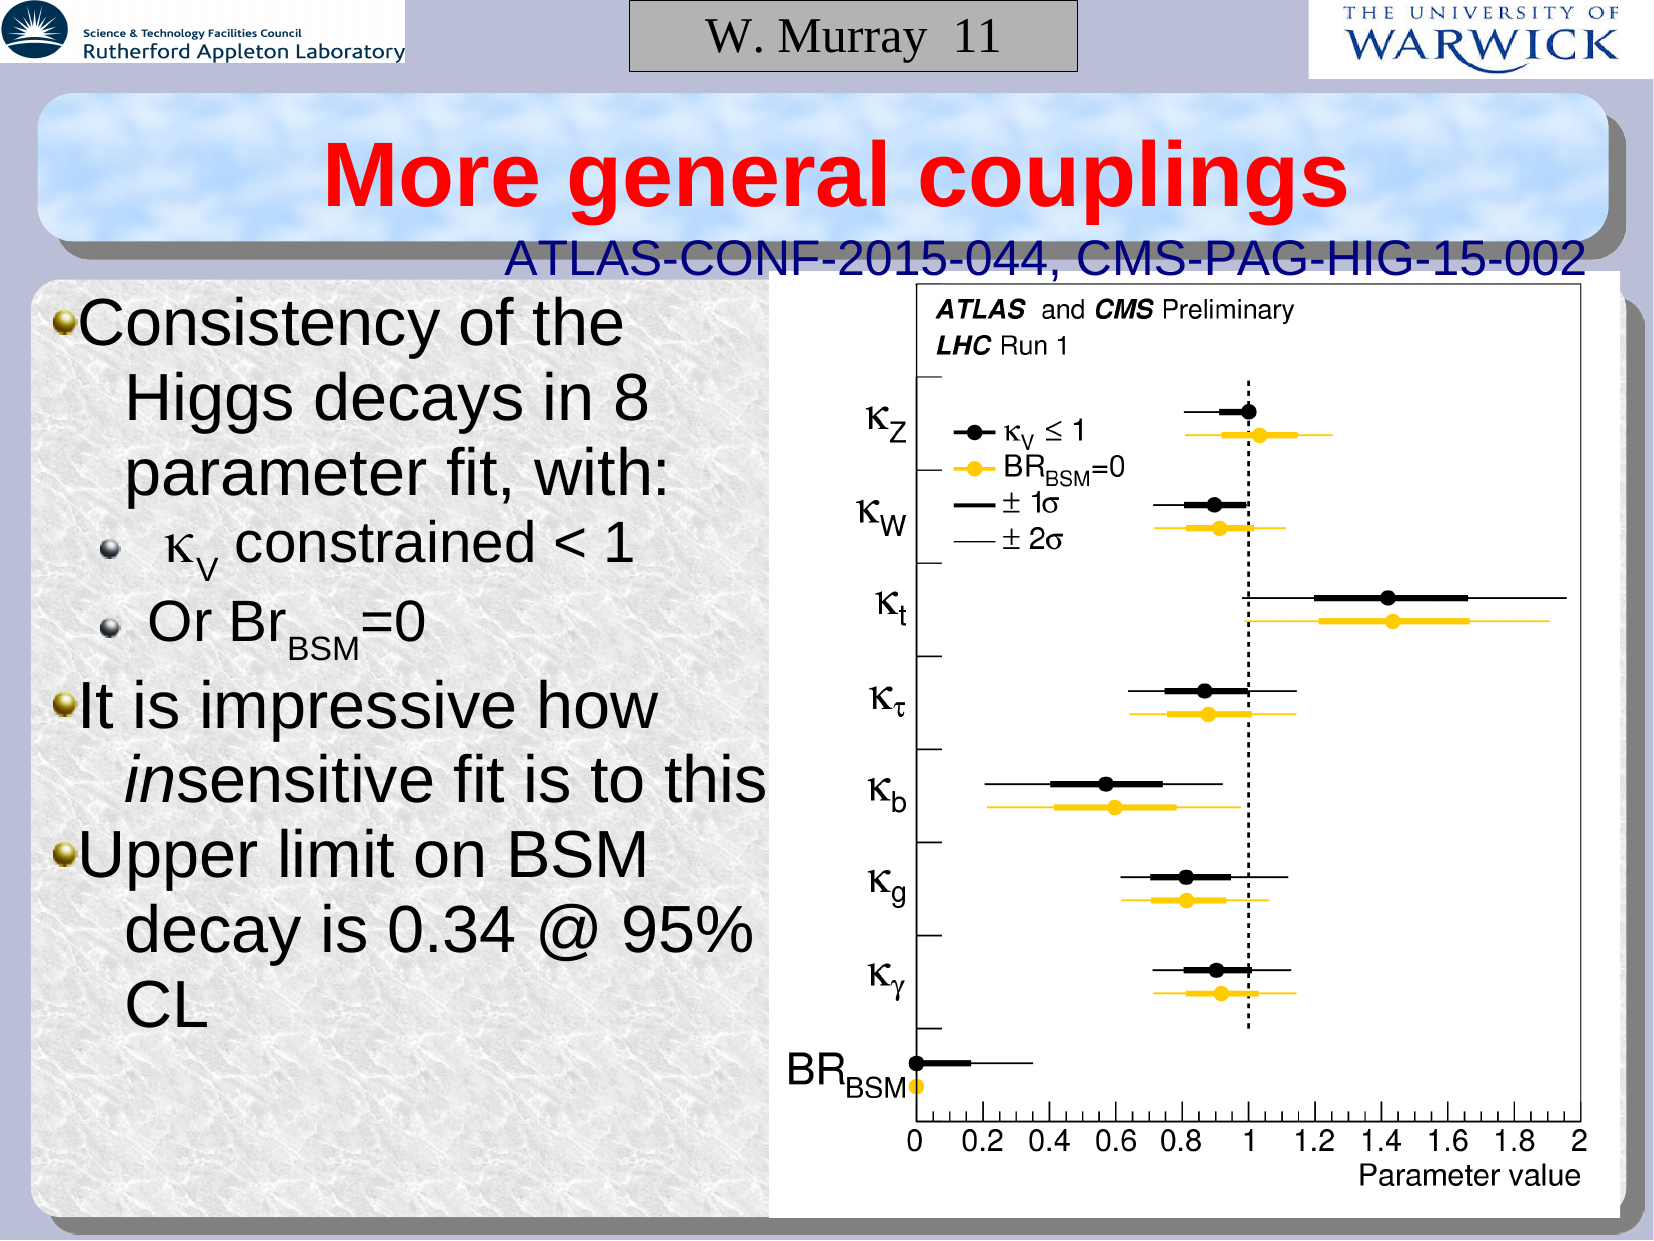

# More general couplings
ATLAS-CONF-2015-044, CMS-PAG-HIG-15-002
Consistency of the Higgs decays in 8 parameter fit, with:
 κV constrained < 1
Or BrBSM=0
It is impressive how insensitive fit is to this
Upper limit on BSM decay is 0.34 @ 95% CL